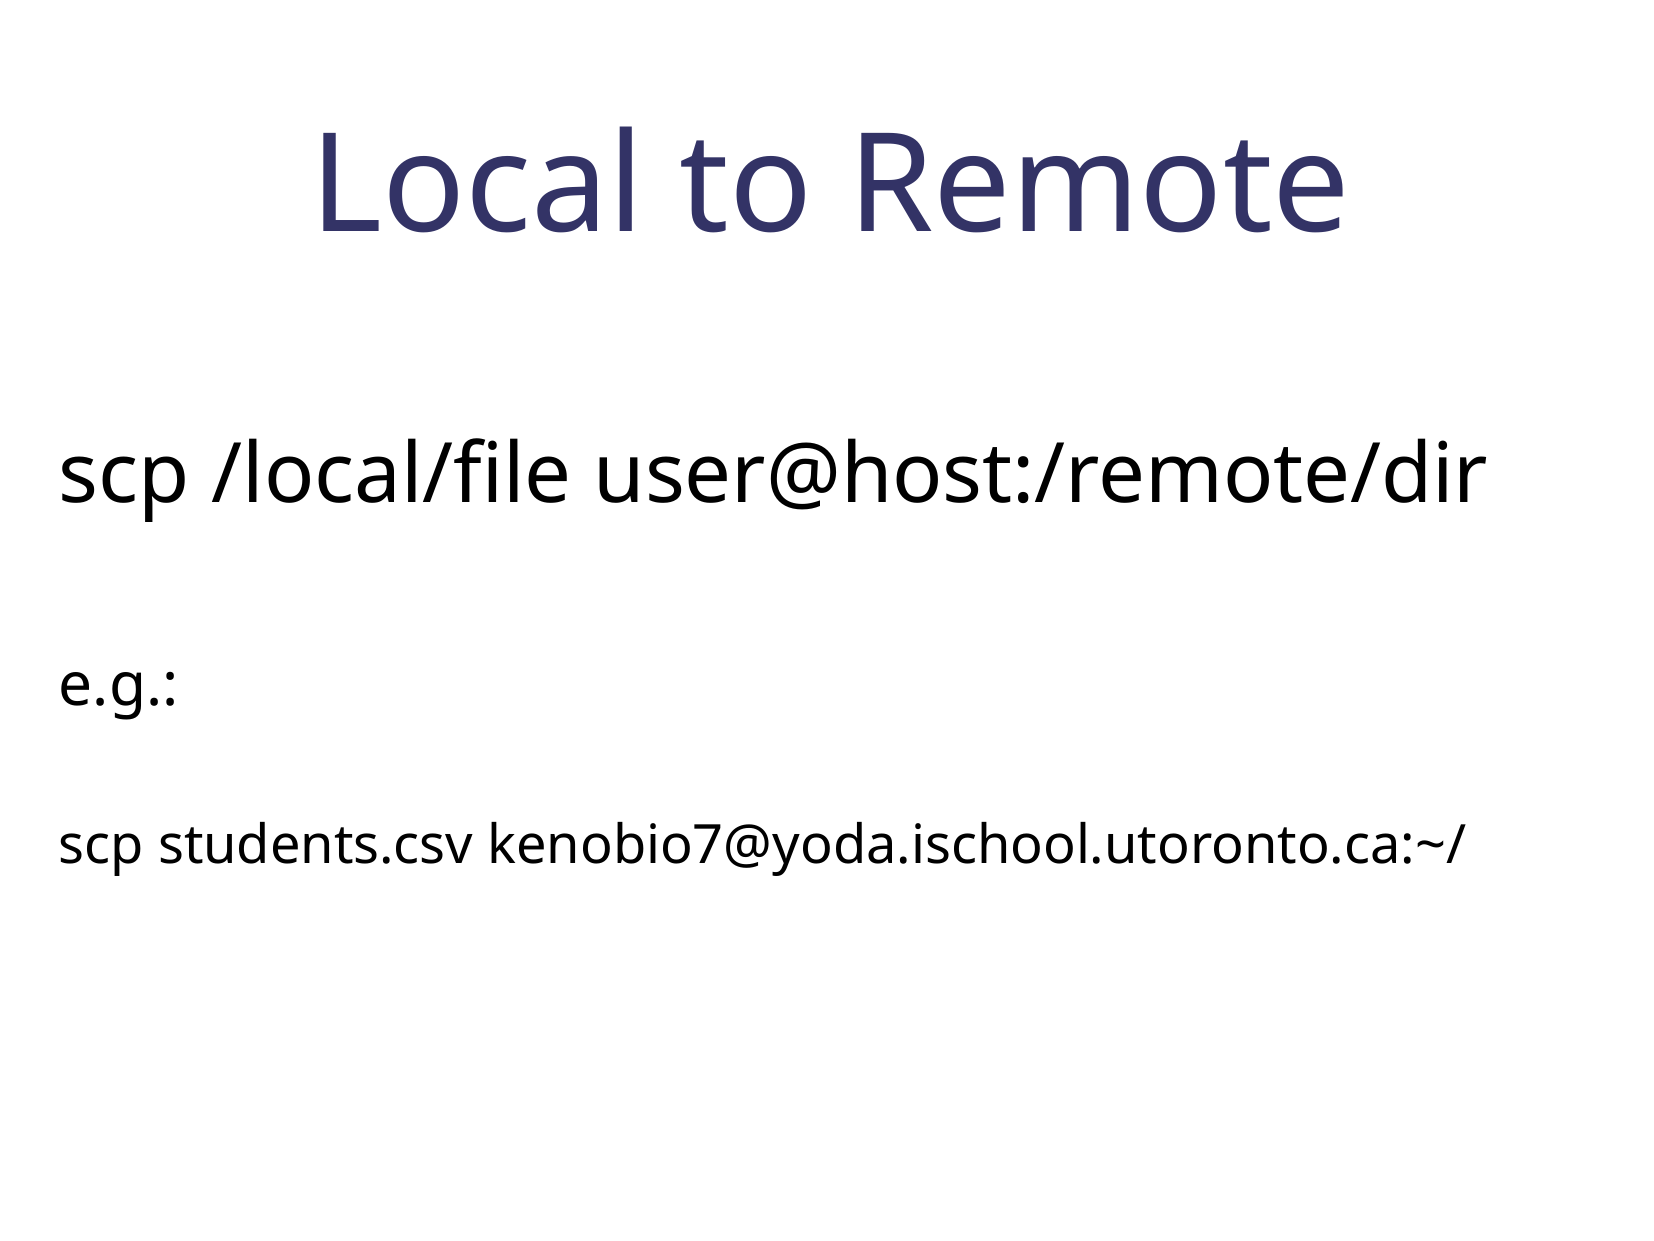

# Local to Remote
scp /local/file user@host:/remote/dir
e.g.:
scp students.csv kenobio7@yoda.ischool.utoronto.ca:~/